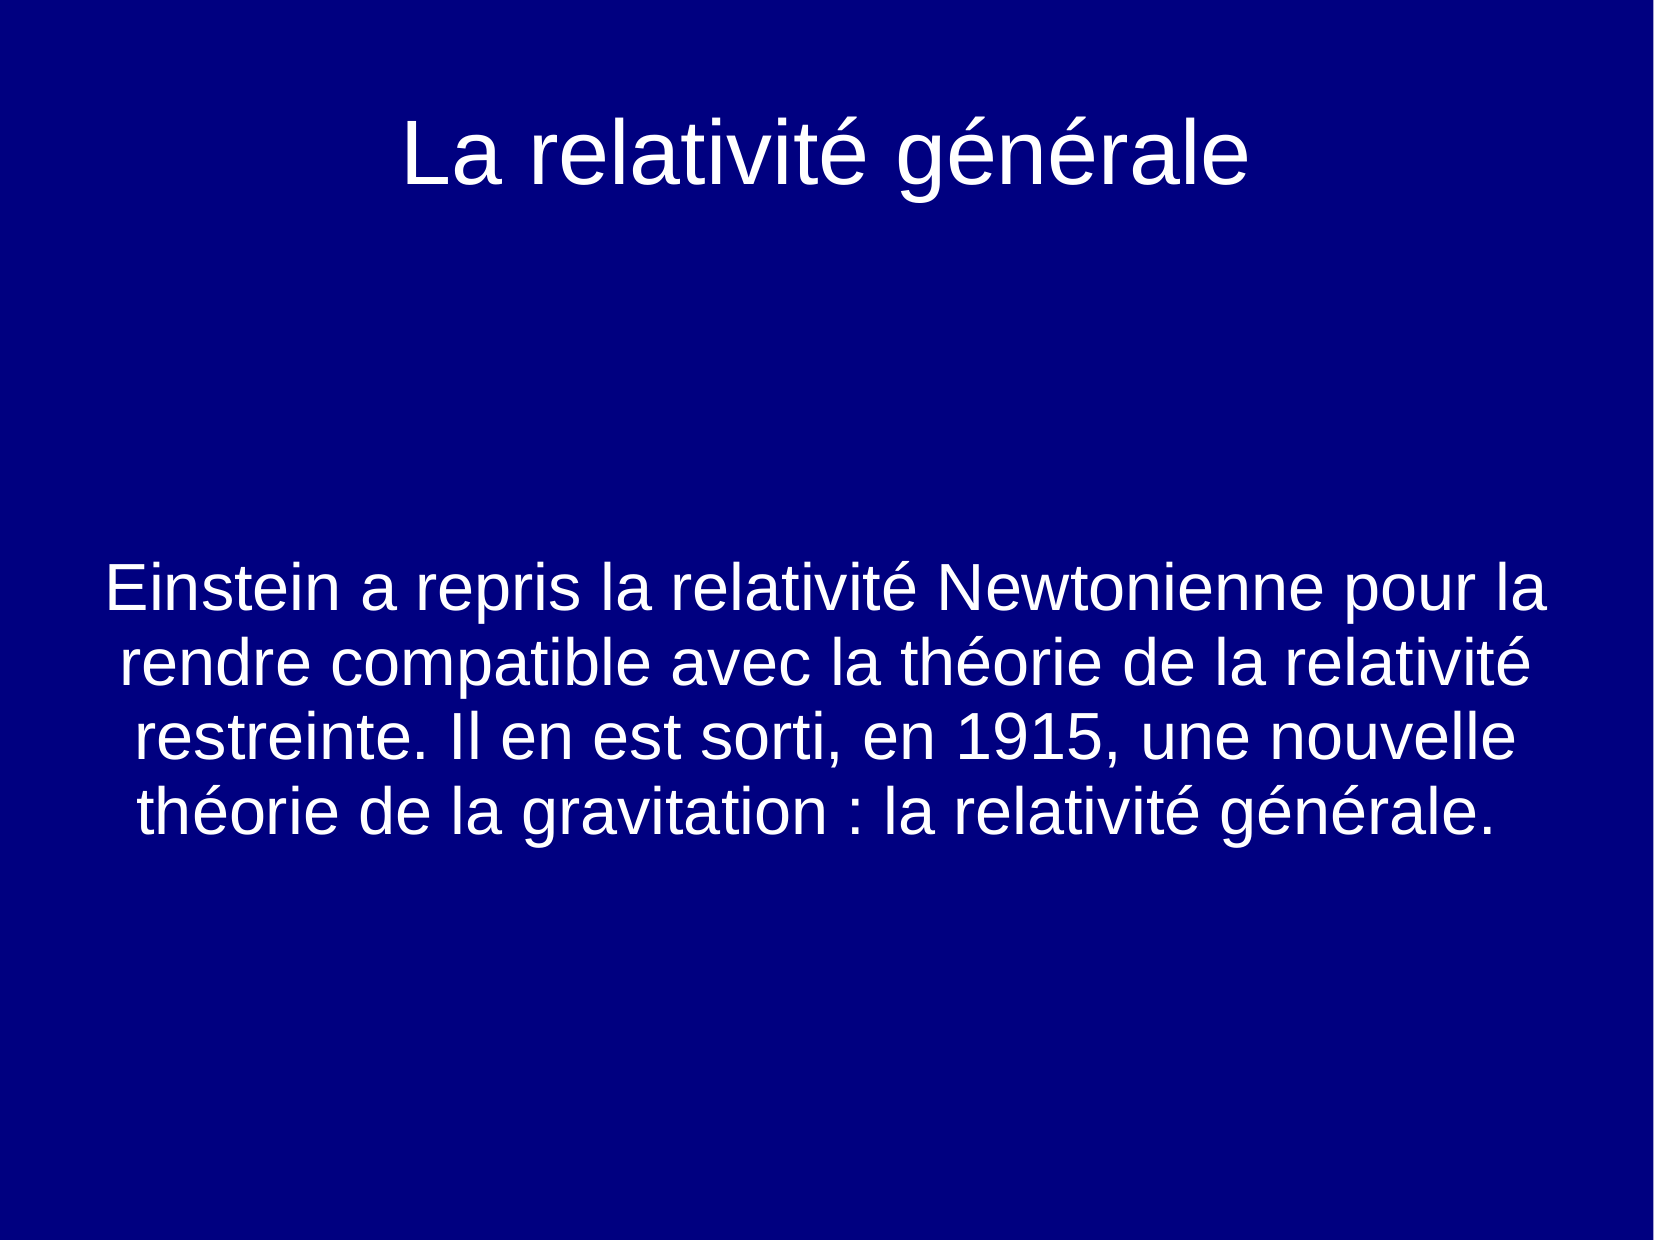

# La relativité générale
Einstein a repris la relativité Newtonienne pour la rendre compatible avec la théorie de la relativité restreinte. Il en est sorti, en 1915, une nouvelle théorie de la gravitation : la relativité générale.